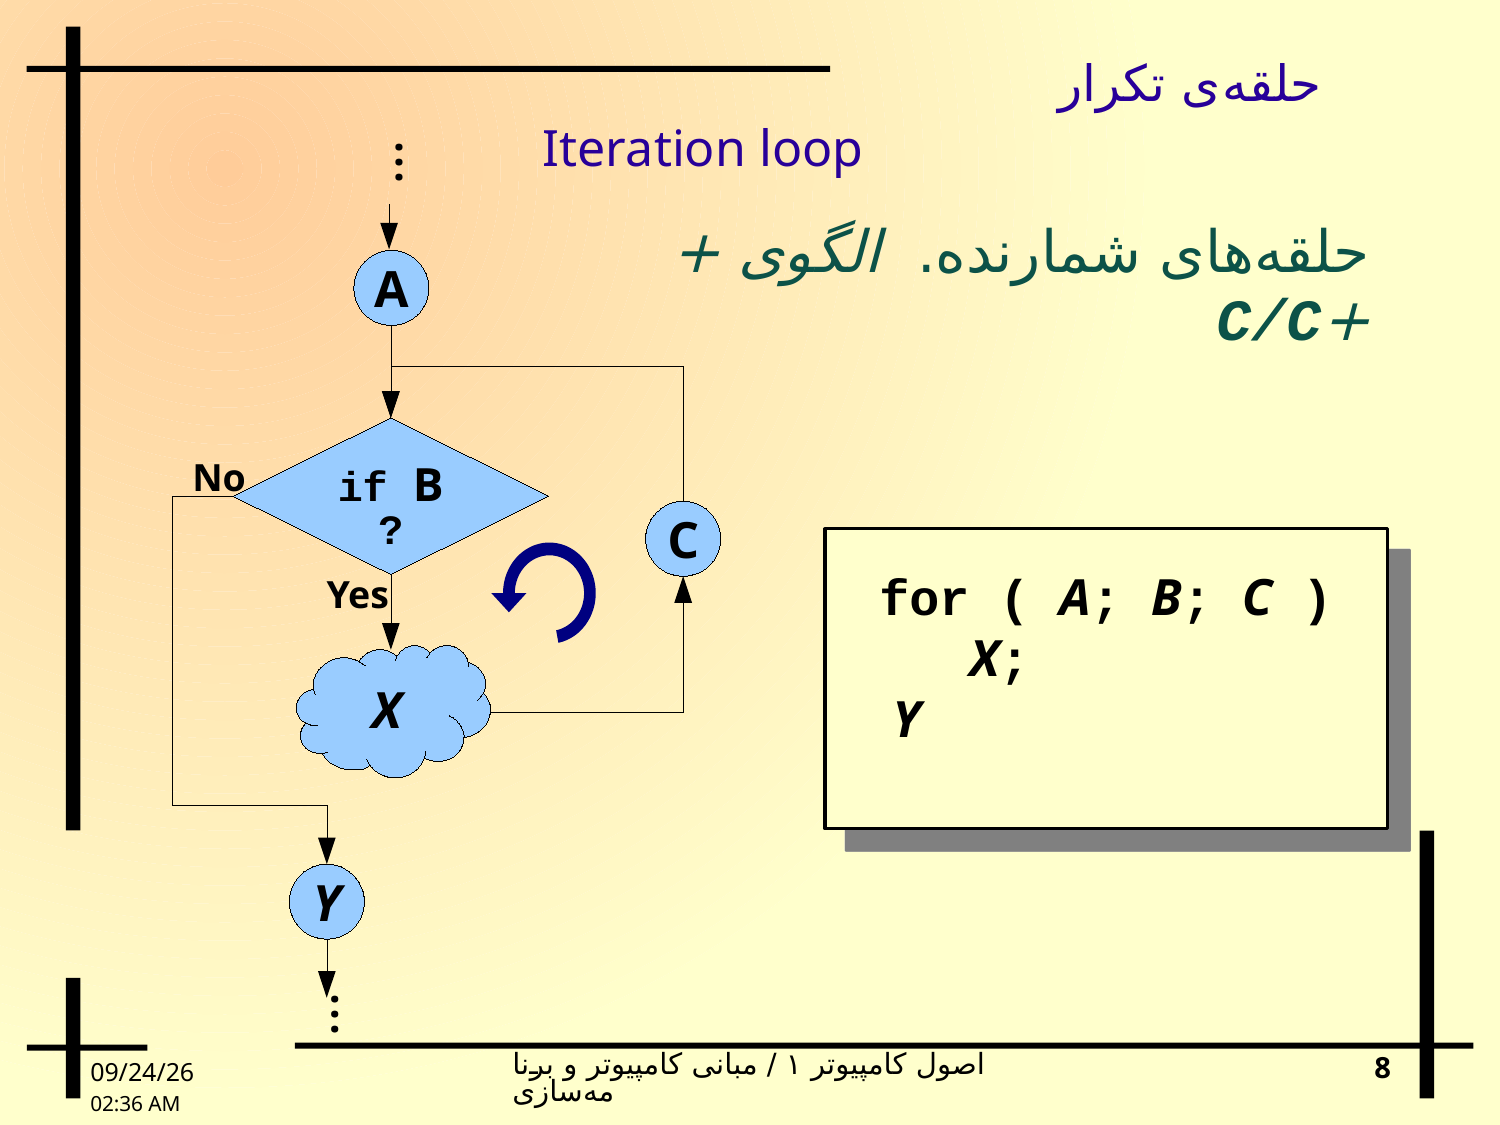

حلقه‌ی تکرار Iteration loop
...
# حلقه‌های شمارنده. الگوی ++C/C
A
if B
?
No
C
for ( A; B; C )
 X;
 Y
Yes
X
Y
...
اصول کامپیوتر ۱ / مبانی کامپیوتر و برنامه‌سازی
8